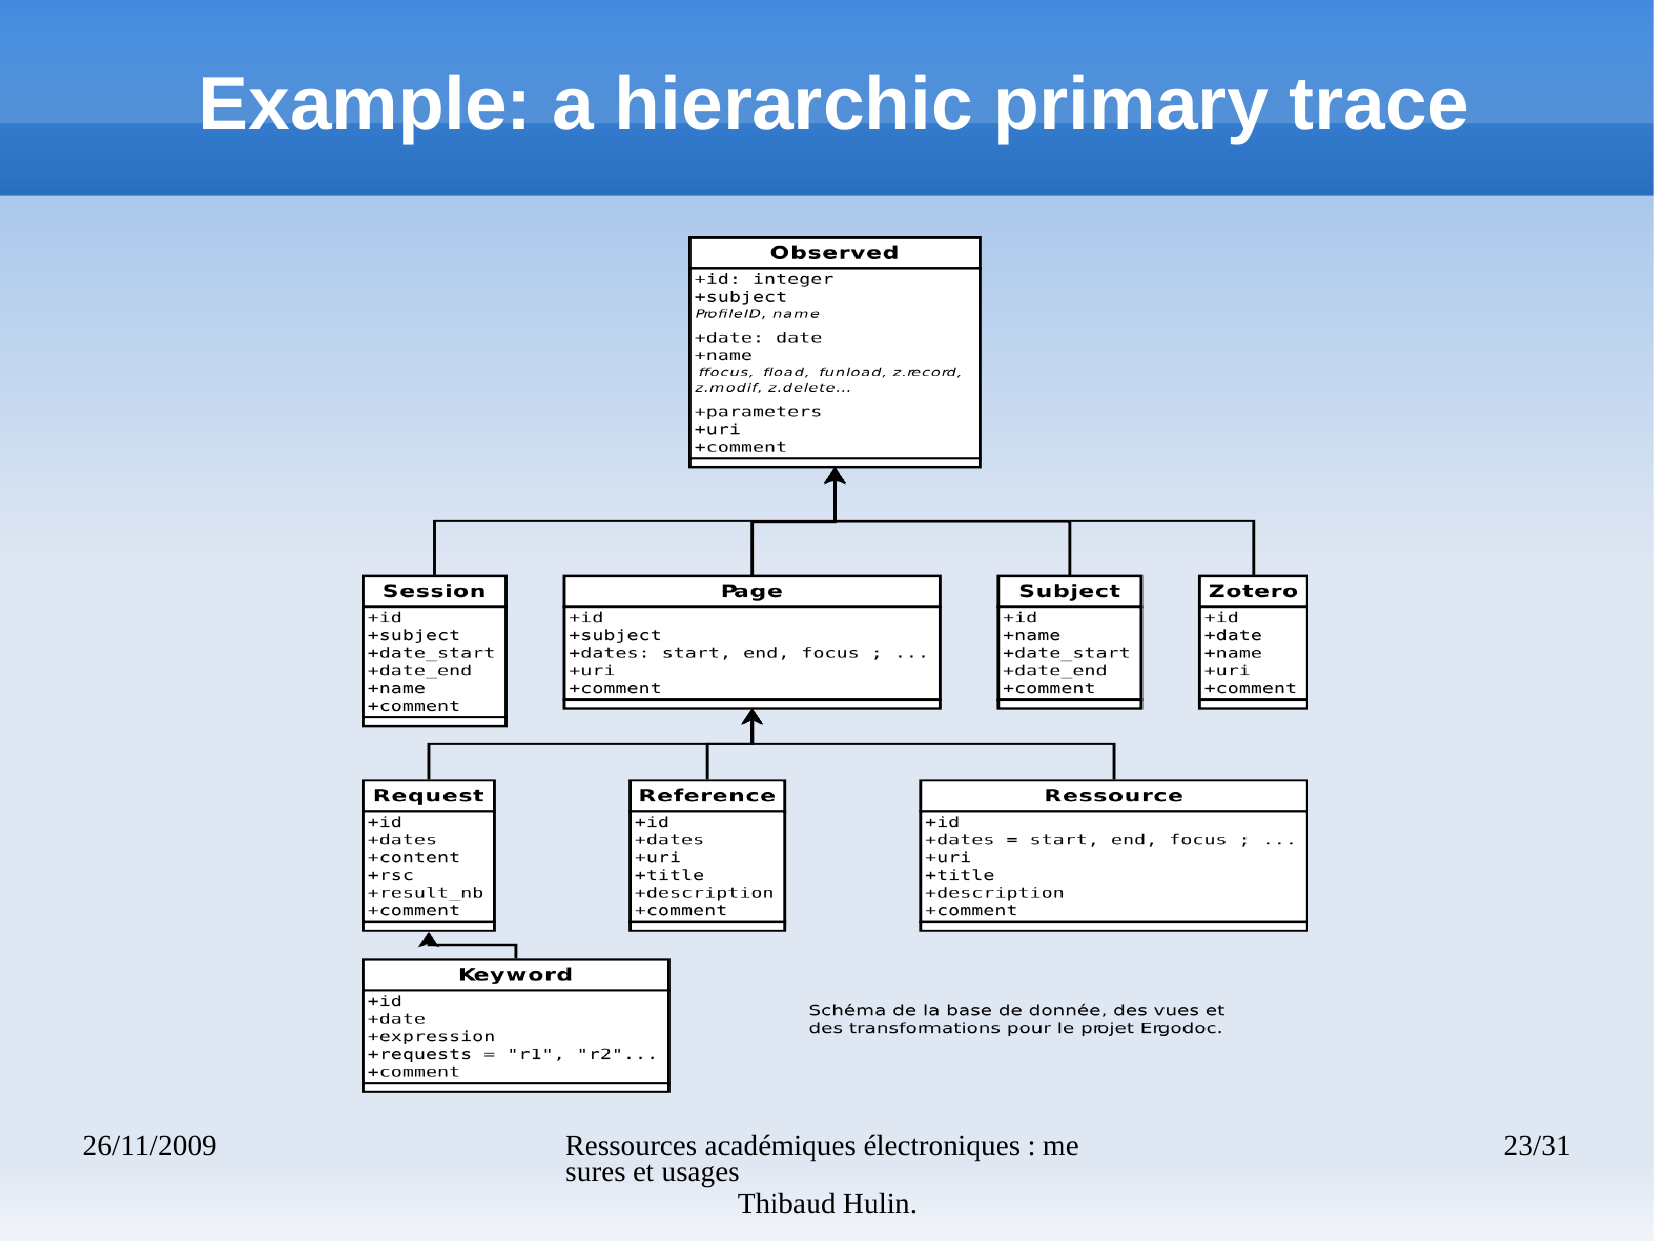

# Example: a hierarchic primary trace
26/11/2009
Ressources académiques électroniques : mesures et usages
23